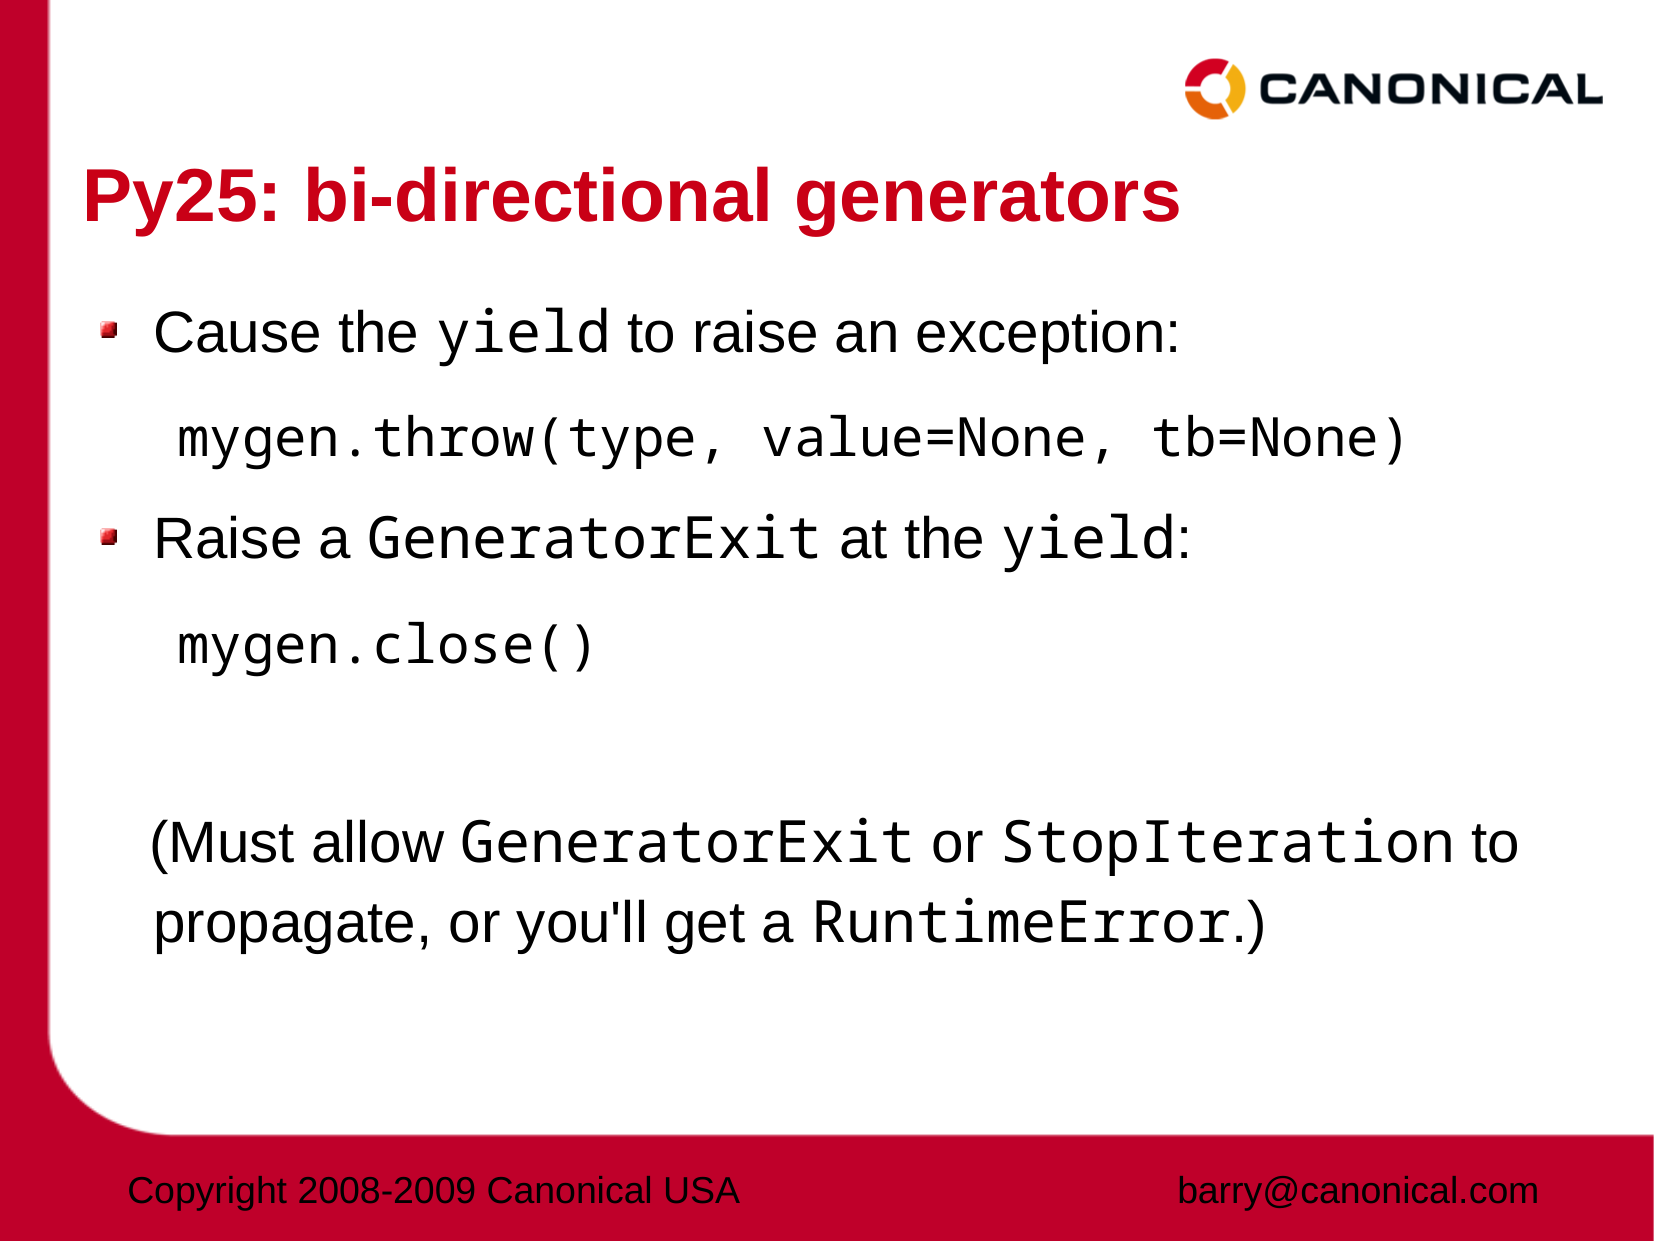

# Py25: bi-directional generators
Cause the yield to raise an exception:
mygen.throw(type, value=None, tb=None)
Raise a GeneratorExit at the yield:
mygen.close()
 (Must allow GeneratorExit or StopIteration to propagate, or you'll get a RuntimeError.)